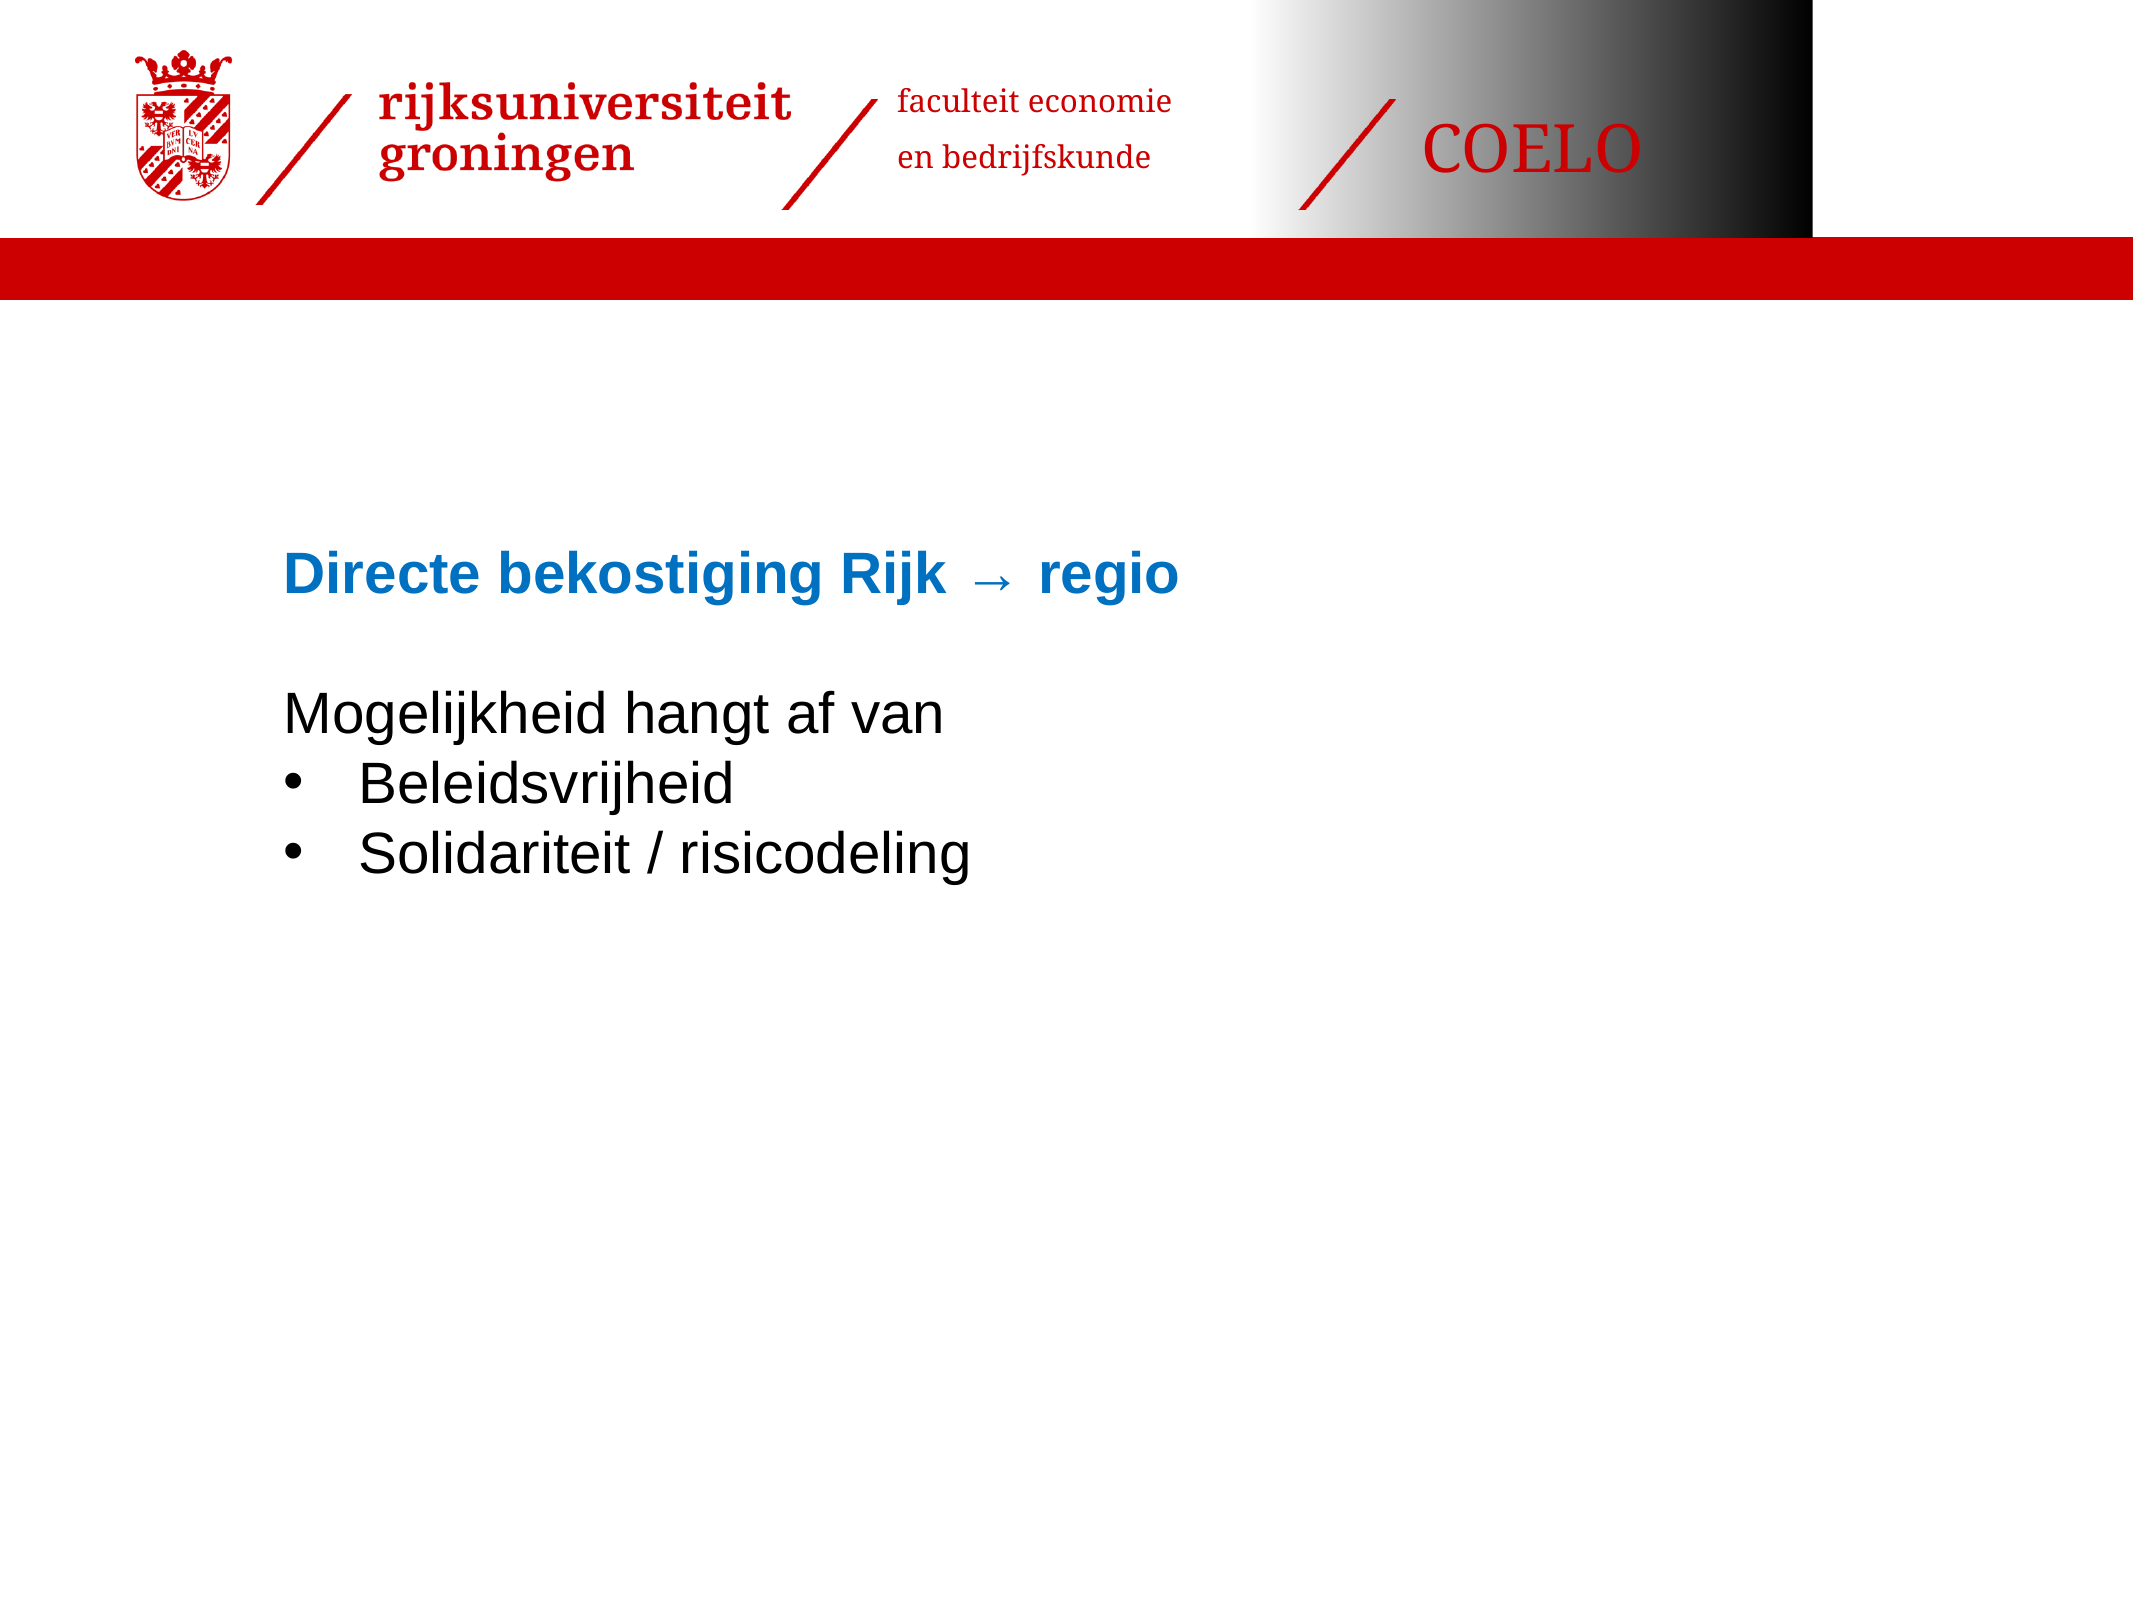

Directe bekostiging Rijk → regio
Mogelijkheid hangt af van
Beleidsvrijheid
Solidariteit / risicodeling